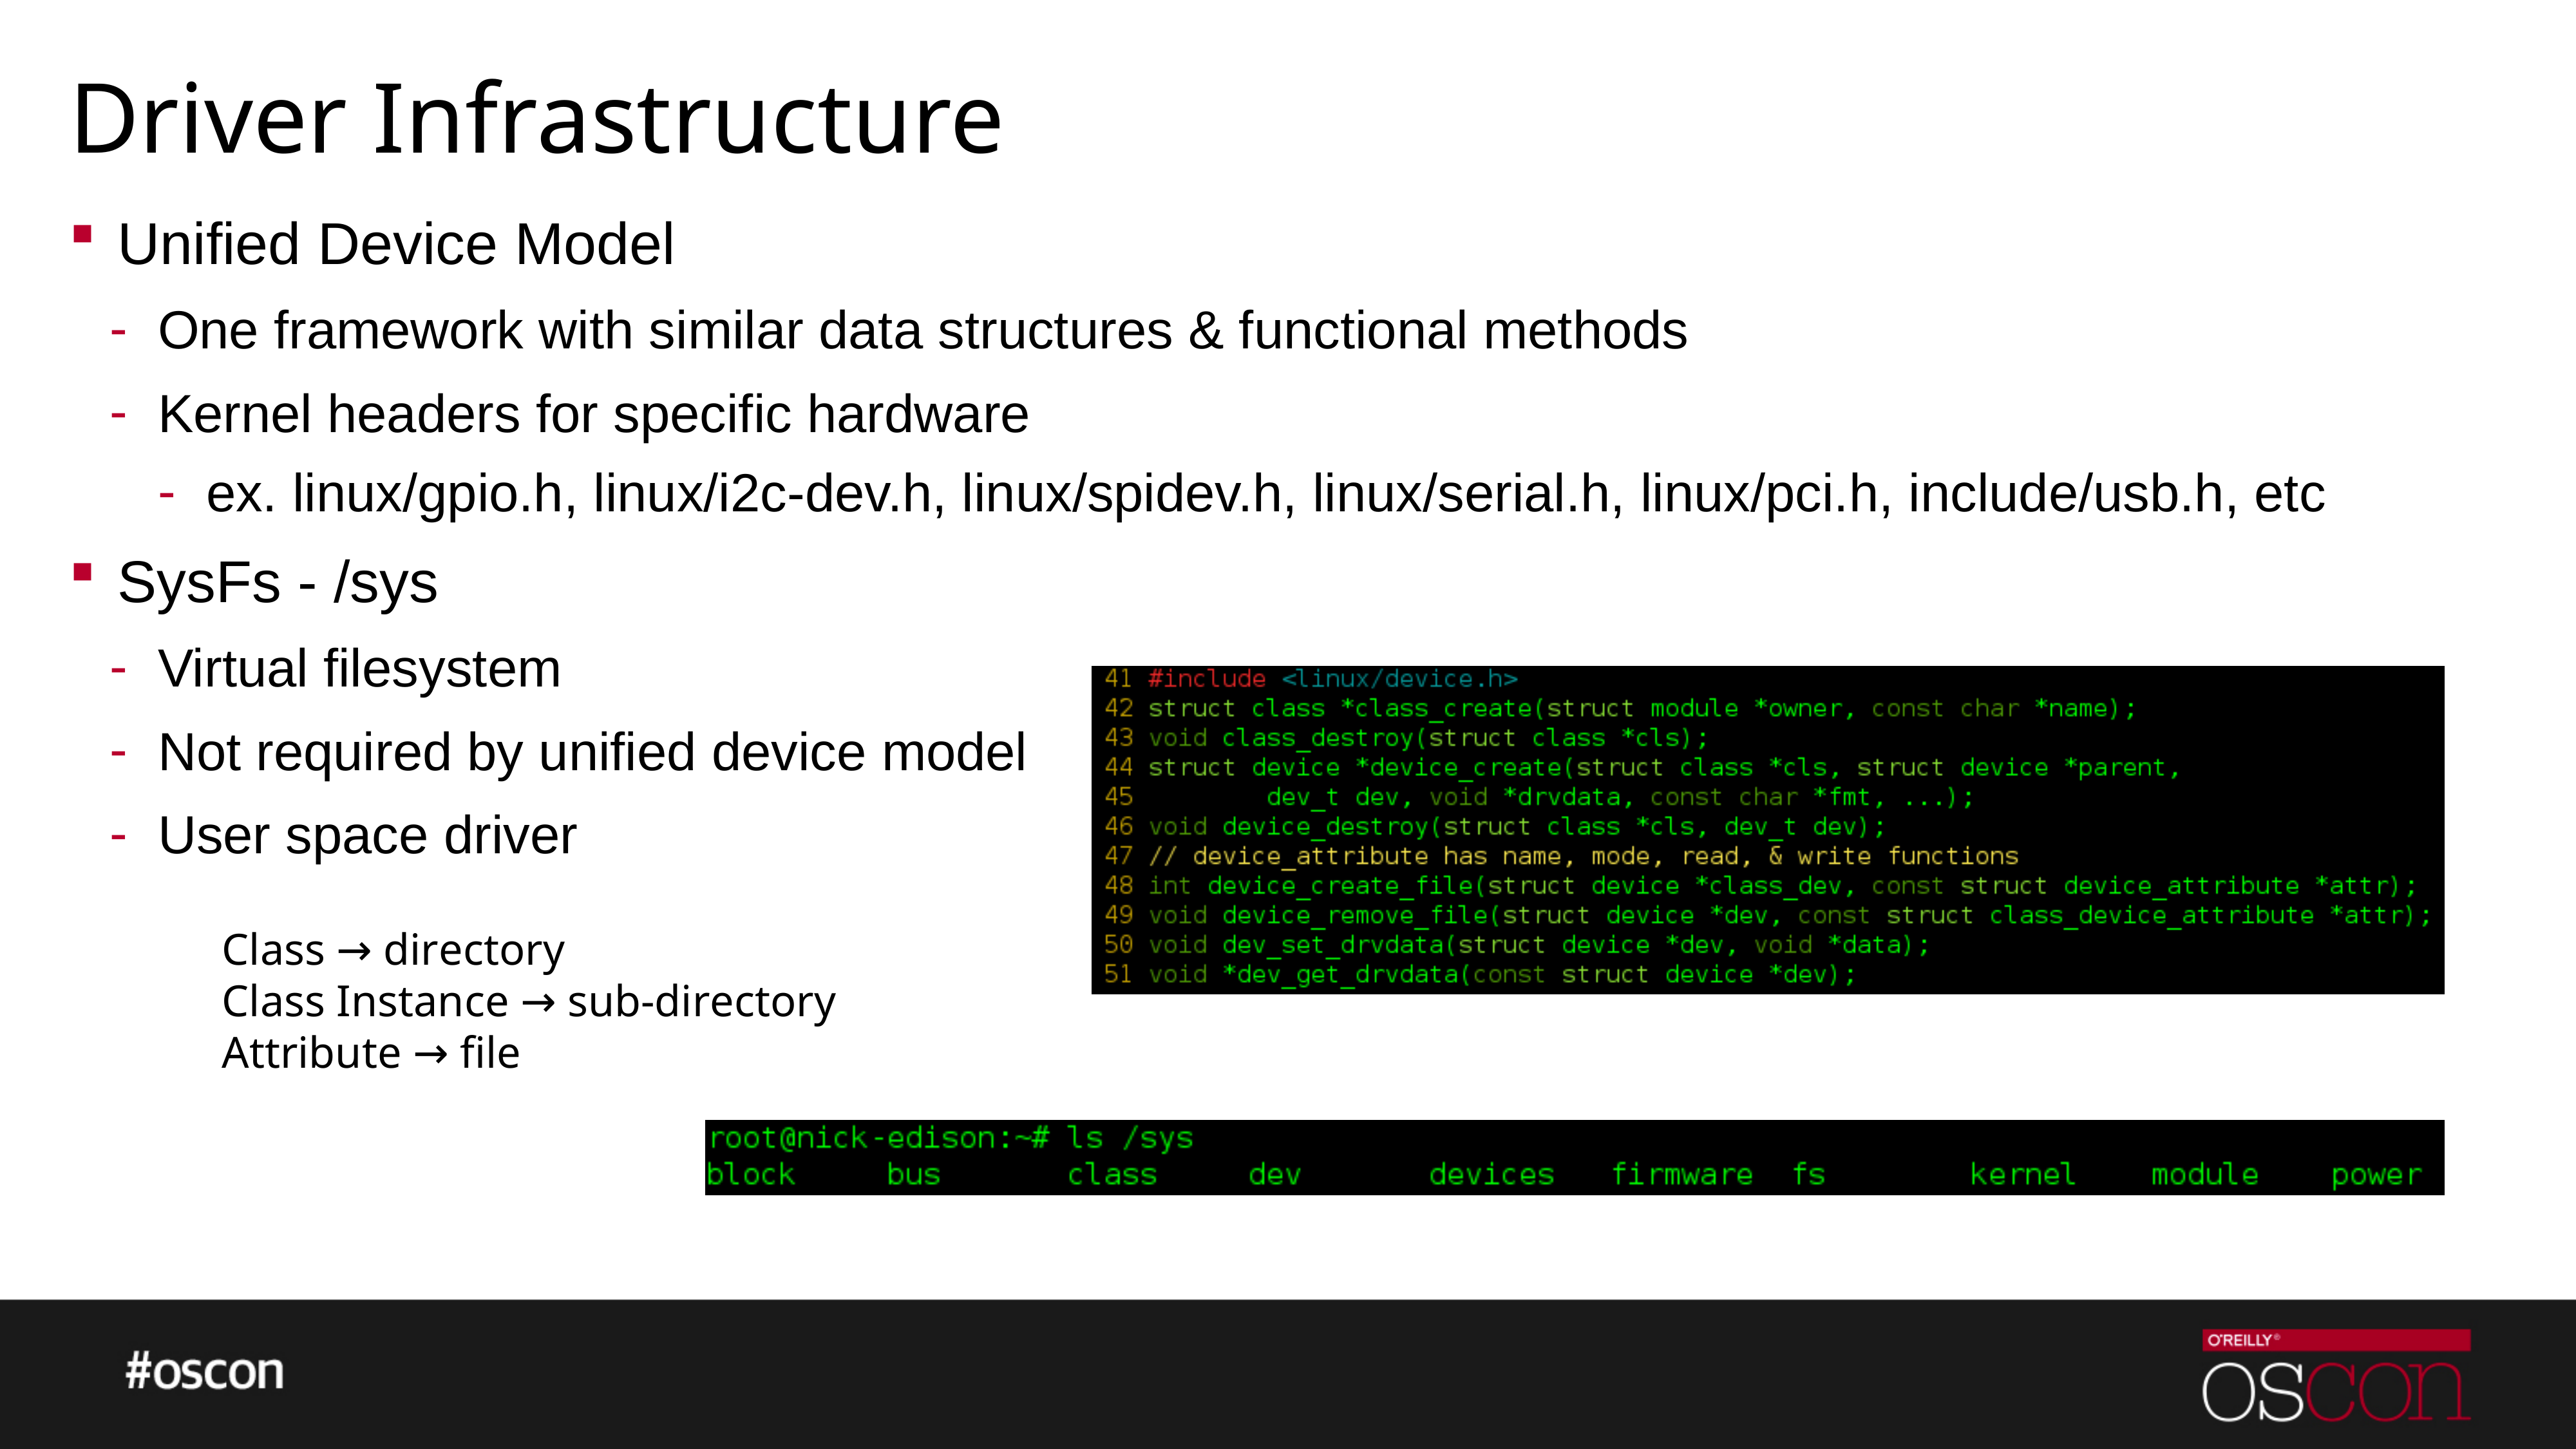

# Driver Infrastructure
Unified Device Model
One framework with similar data structures & functional methods
Kernel headers for specific hardware
ex. linux/gpio.h, linux/i2c-dev.h, linux/spidev.h, linux/serial.h, linux/pci.h, include/usb.h, etc
SysFs - /sys
Virtual filesystem
Not required by unified device model
User space driver
Class → directory
Class Instance → sub-directory
Attribute → file